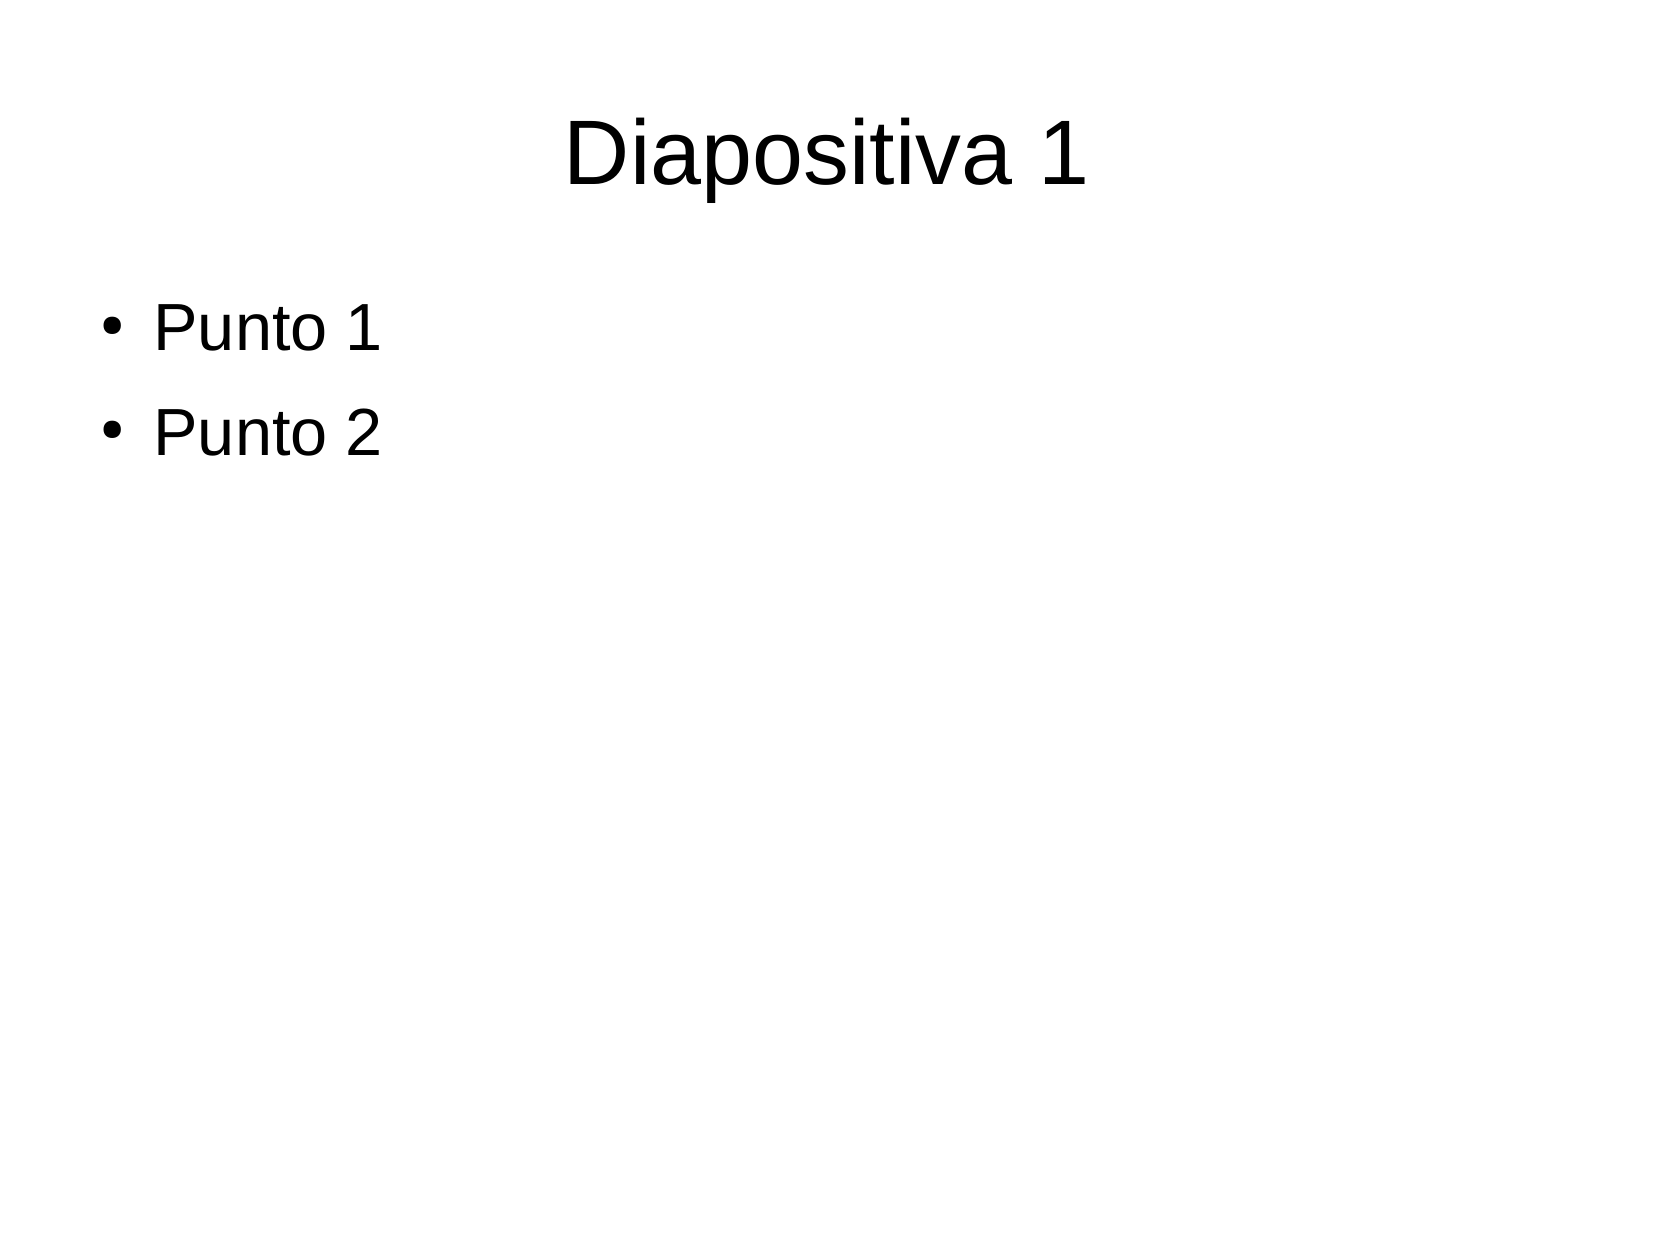

# Diapositiva 1
Punto 1
Punto 2